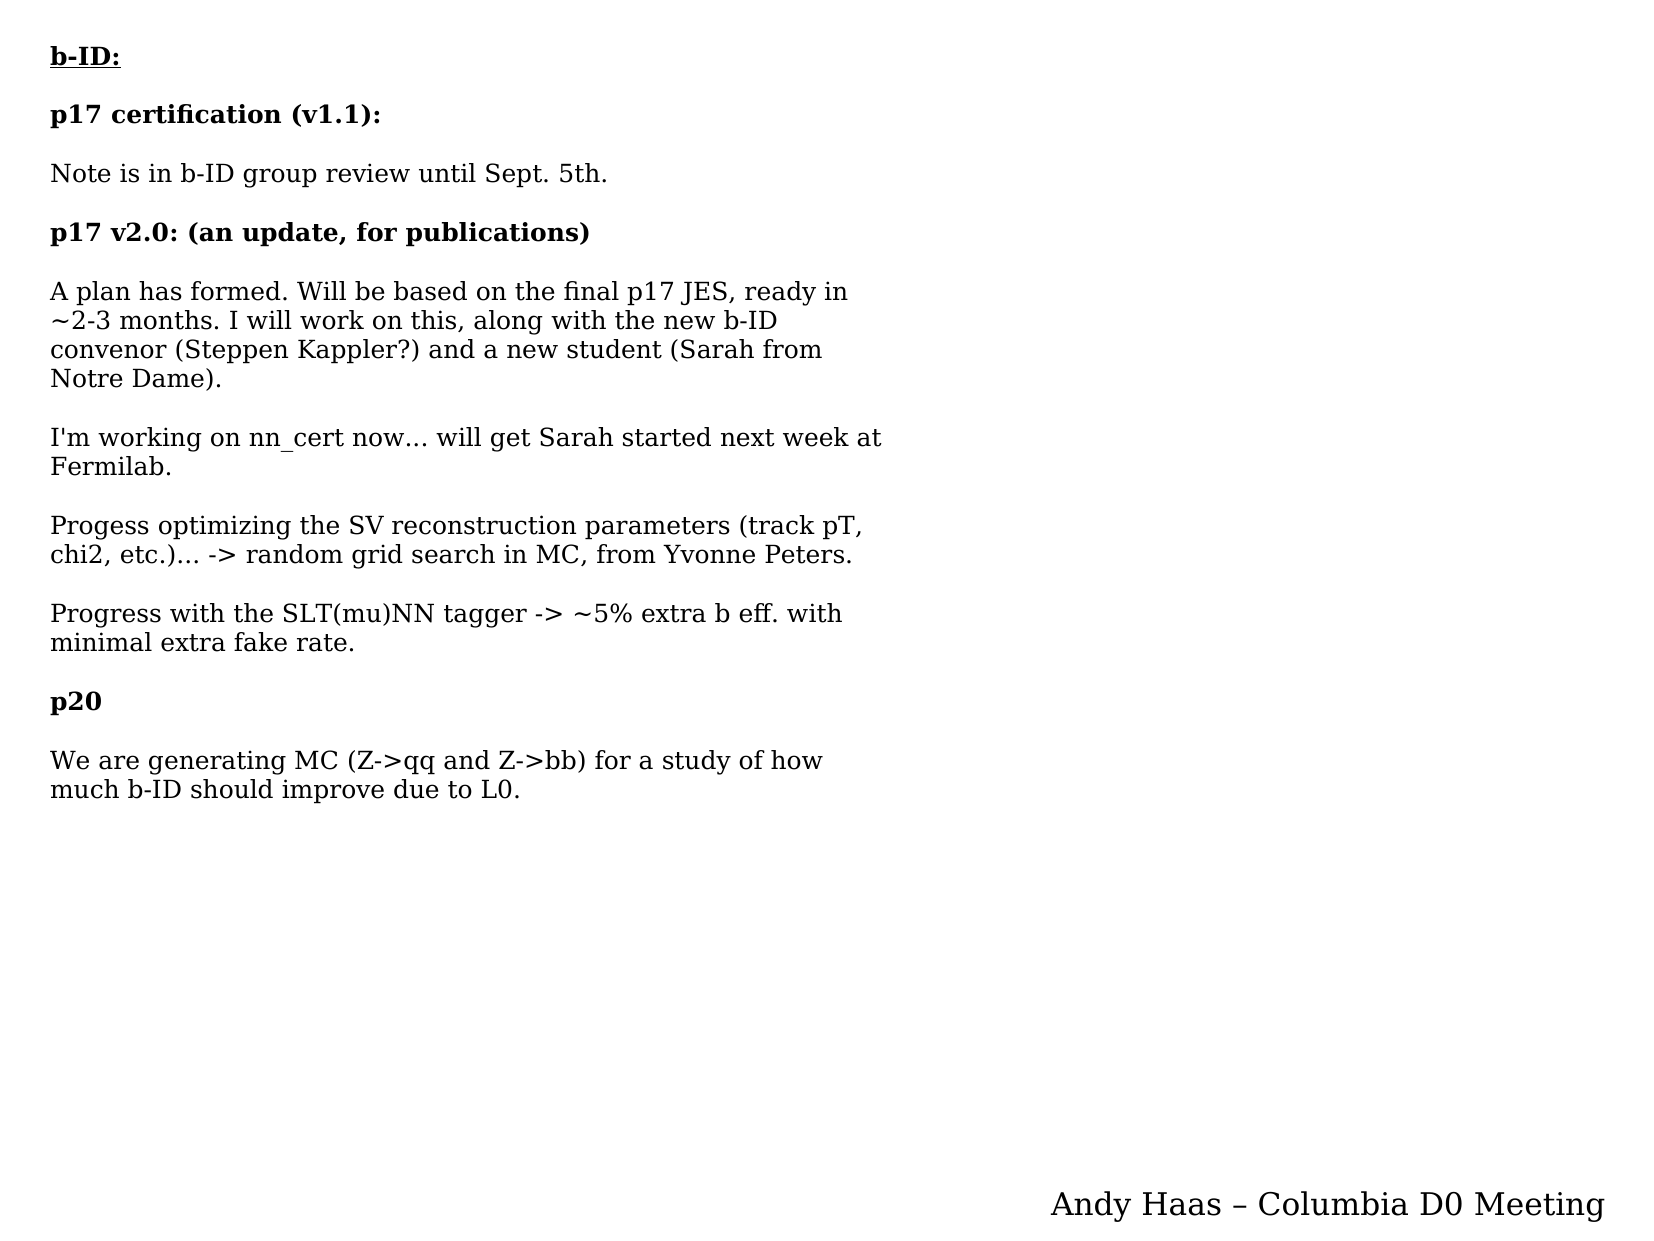

b-ID:
p17 certification (v1.1):
Note is in b-ID group review until Sept. 5th.
p17 v2.0: (an update, for publications)
A plan has formed. Will be based on the final p17 JES, ready in ~2-3 months. I will work on this, along with the new b-ID convenor (Steppen Kappler?) and a new student (Sarah from Notre Dame).
I'm working on nn_cert now... will get Sarah started next week at Fermilab.
Progess optimizing the SV reconstruction parameters (track pT, chi2, etc.)... -> random grid search in MC, from Yvonne Peters.
Progress with the SLT(mu)NN tagger -> ~5% extra b eff. with minimal extra fake rate.
p20
We are generating MC (Z->qq and Z->bb) for a study of how much b-ID should improve due to L0.